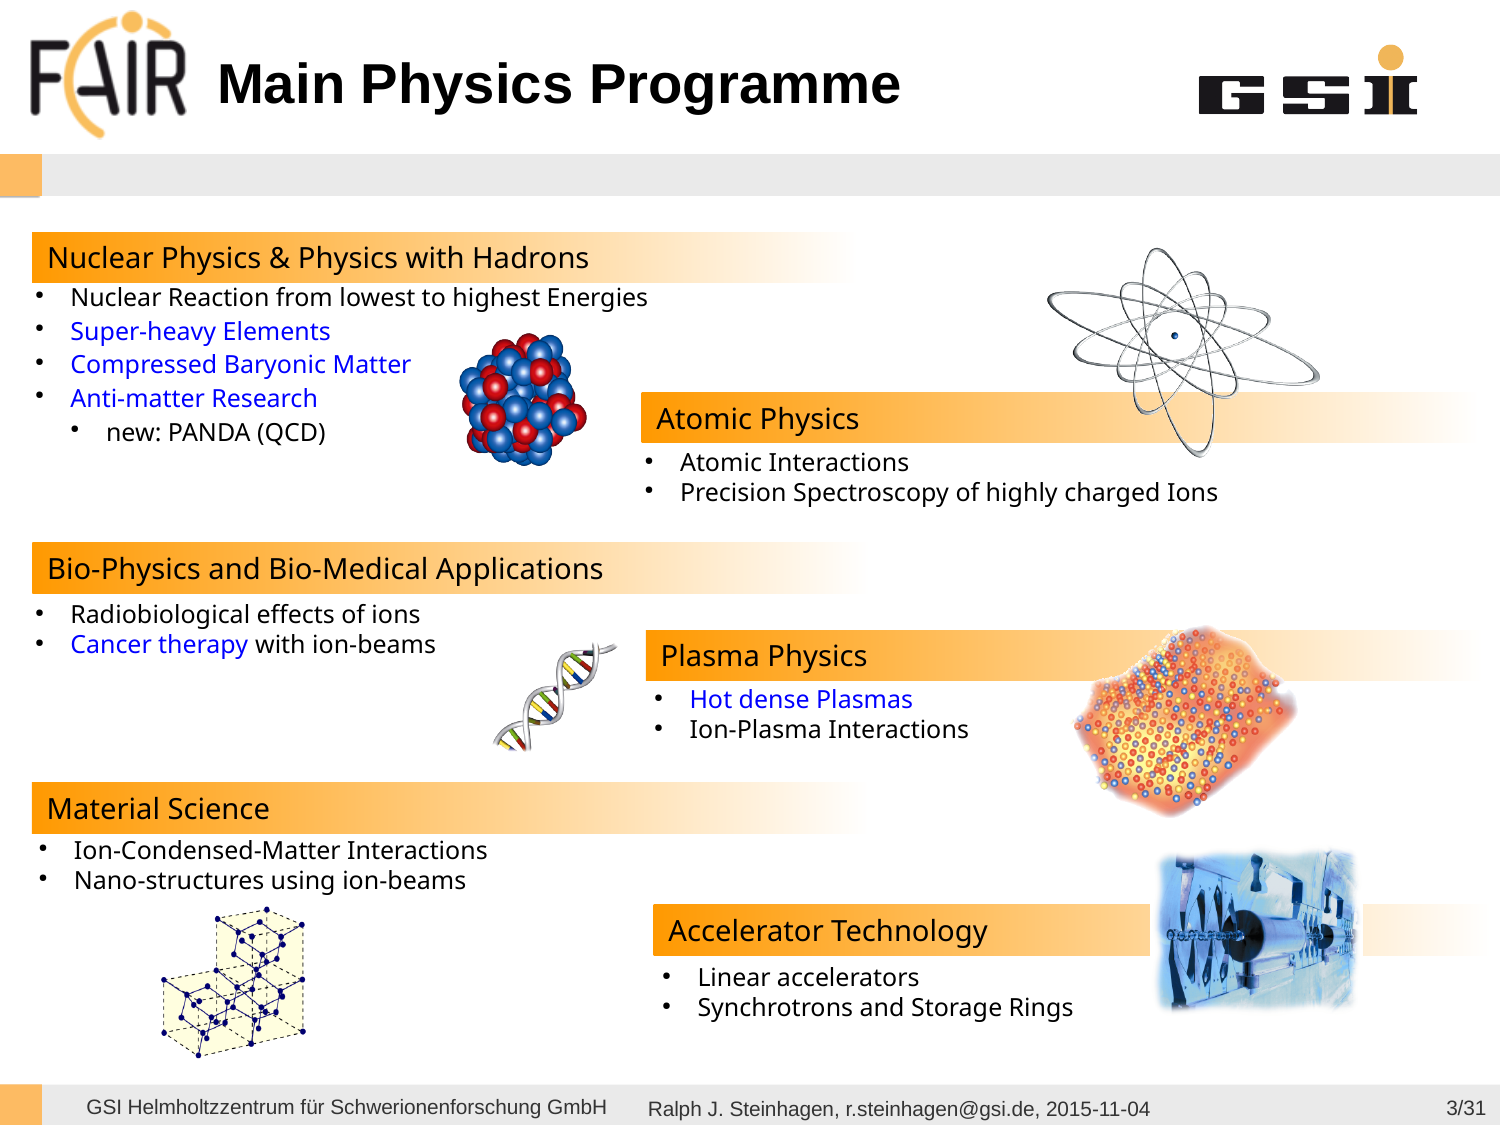

# Main Physics Programme
Nuclear Physics & Physics with Hadrons
Atomic Physics
Atomic Interactions
Precision Spectroscopy of highly charged Ions
Nuclear Reaction from lowest to highest Energies
Super-heavy Elements
Compressed Baryonic Matter
Anti-matter Research
new: PANDA (QCD)
Bio-Physics and Bio-Medical Applications
Radiobiological effects of ions
Cancer therapy with ion-beams
Plasma Physics
Hot dense Plasmas
Ion-Plasma Interactions
Material Science
Ion-Condensed-Matter Interactions
Nano-structures using ion-beams
Accelerator Technology
Linear accelerators
Synchrotrons and Storage Rings